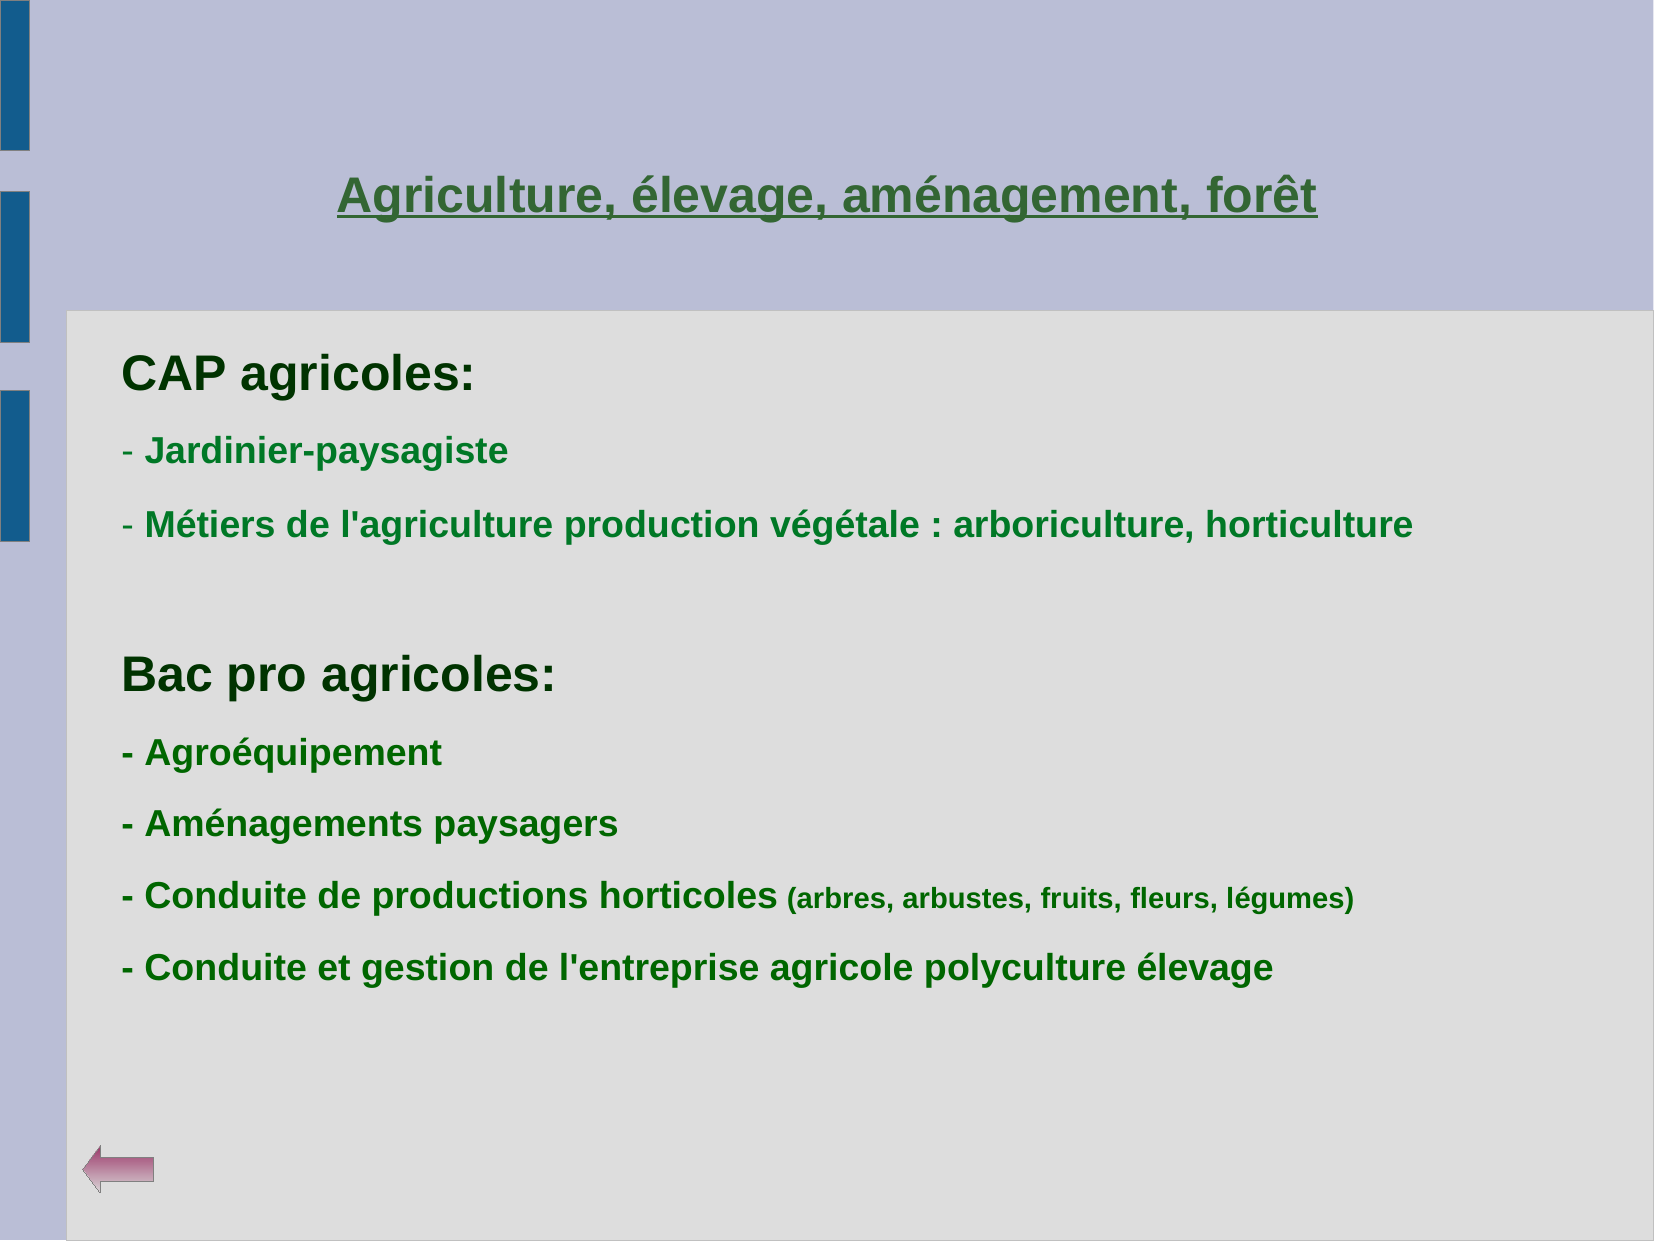

# Agriculture, élevage, aménagement, forêt
CAP agricoles:
- Jardinier-paysagiste
- Métiers de l'agriculture production végétale : arboriculture, horticulture
Bac pro agricoles:
- Agroéquipement
- Aménagements paysagers
- Conduite de productions horticoles (arbres, arbustes, fruits, fleurs, légumes)
- Conduite et gestion de l'entreprise agricole polyculture élevage